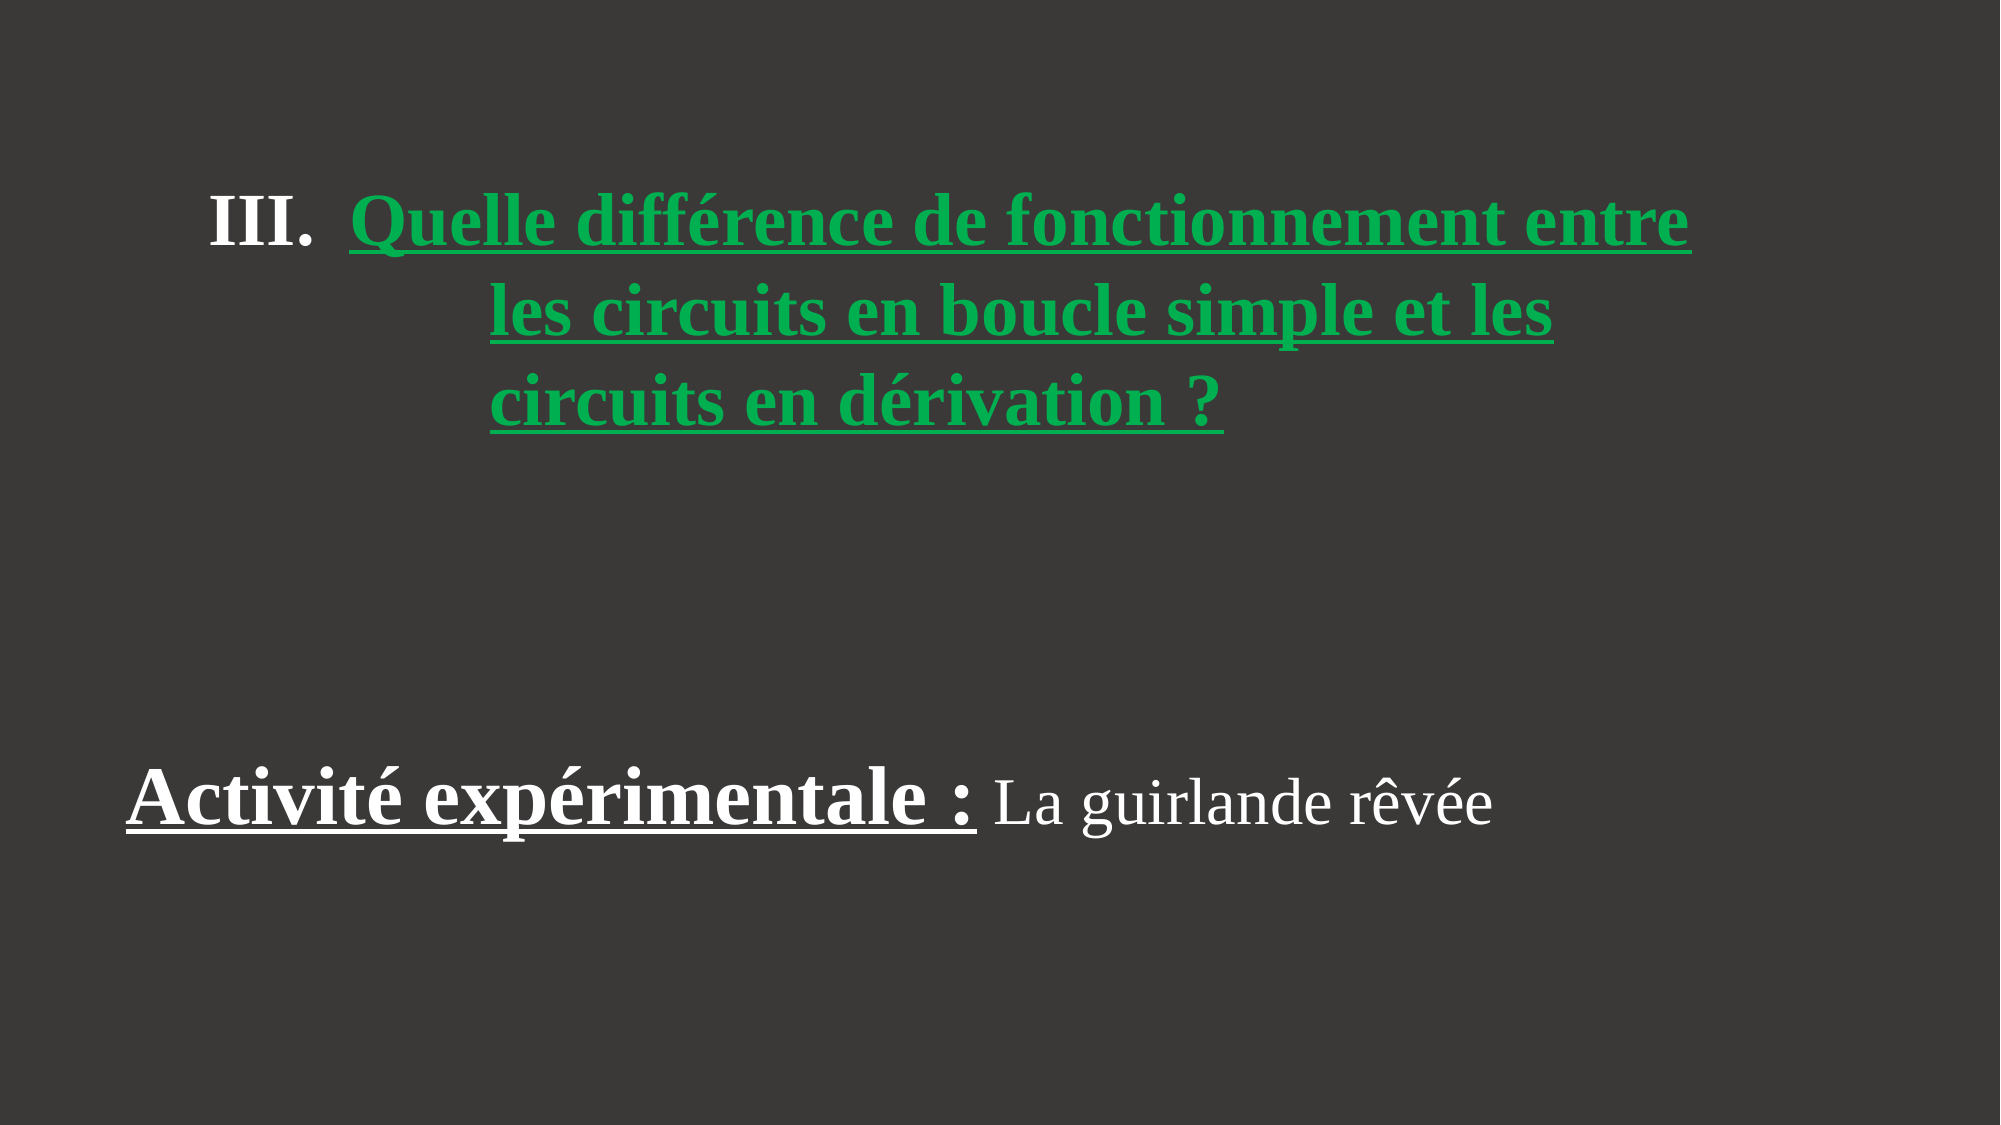

Quelle différence de fonctionnement entre les circuits en boucle simple et les circuits en dérivation ?
Activité expérimentale : La guirlande rêvée